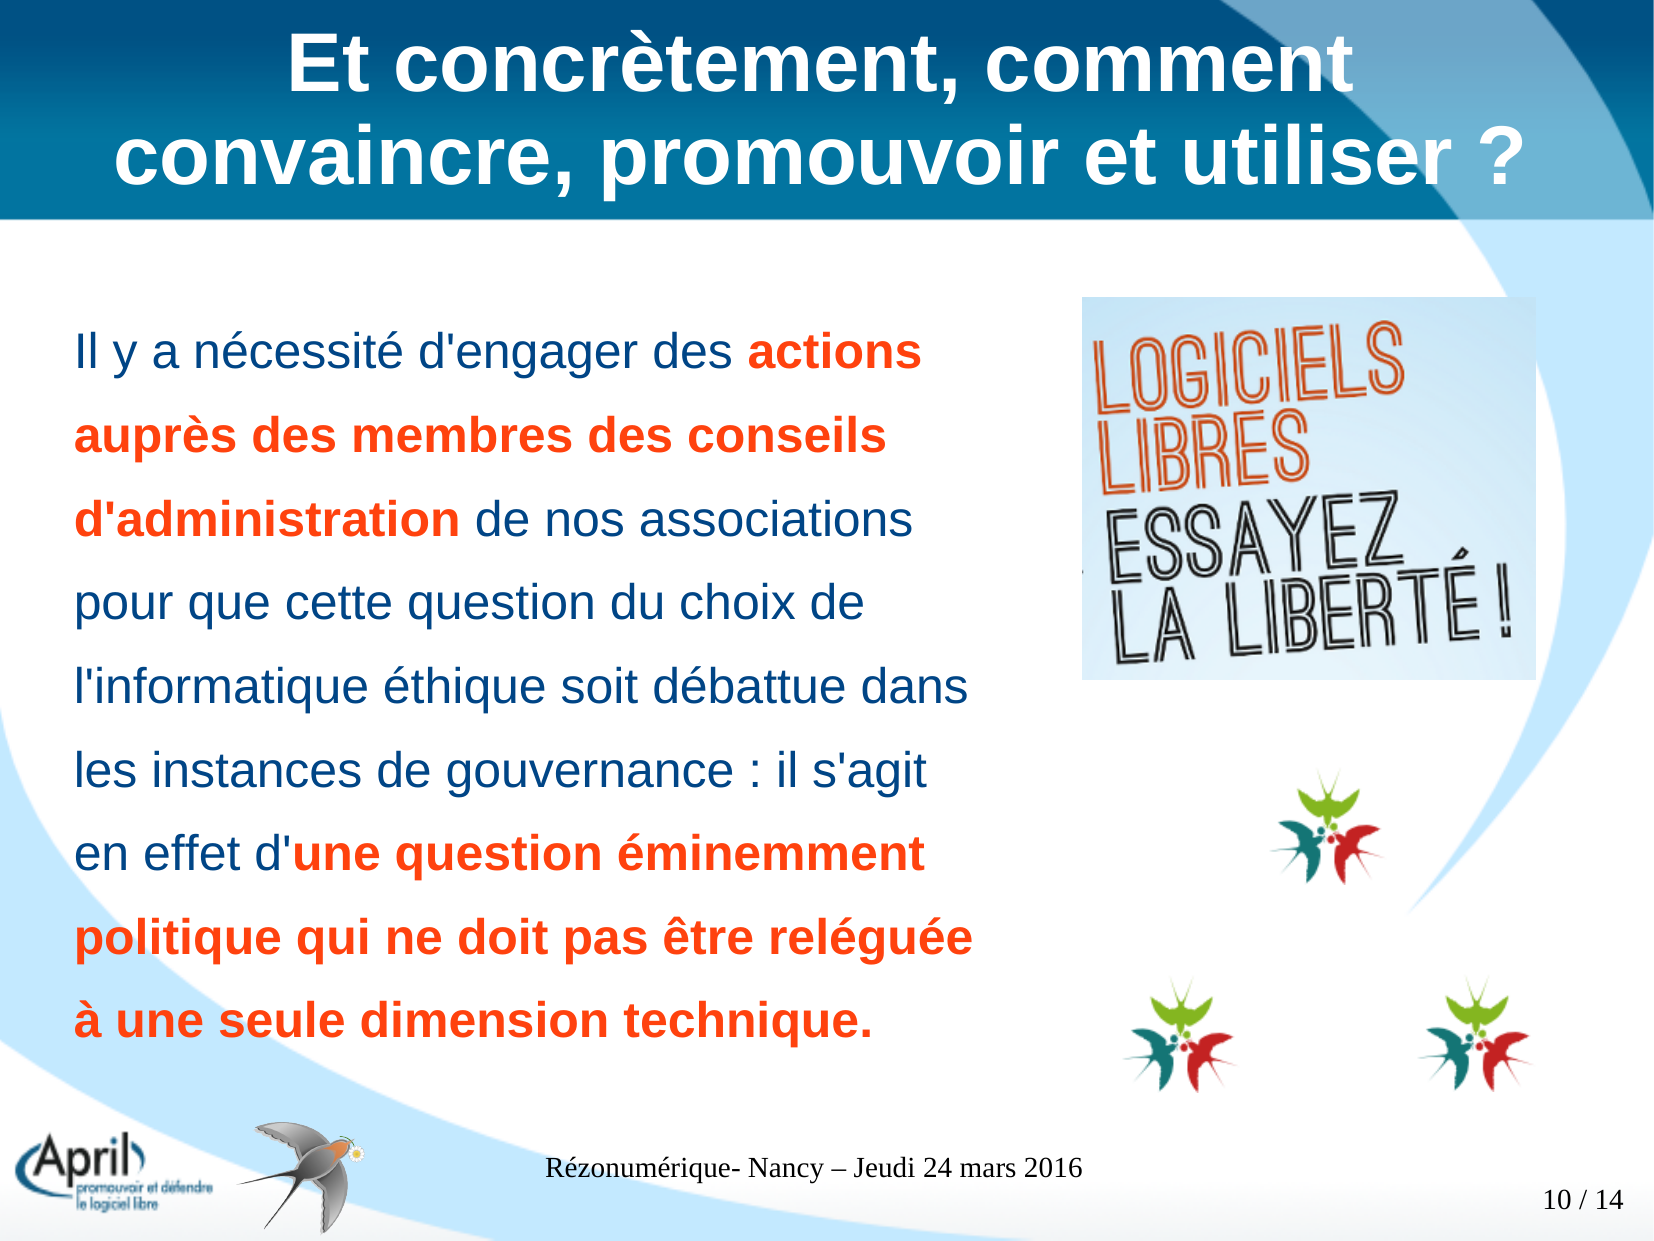

# Et concrètement, comment convaincre, promouvoir et utiliser ?
Il y a nécessité d'engager des actions auprès des membres des conseils d'administration de nos associations pour que cette question du choix de l'informatique éthique soit débattue dans les instances de gouvernance : il s'agit en effet d'une question éminemment politique qui ne doit pas être reléguée à une seule dimension technique.
17 novembre 2014 - CNAJEP
10